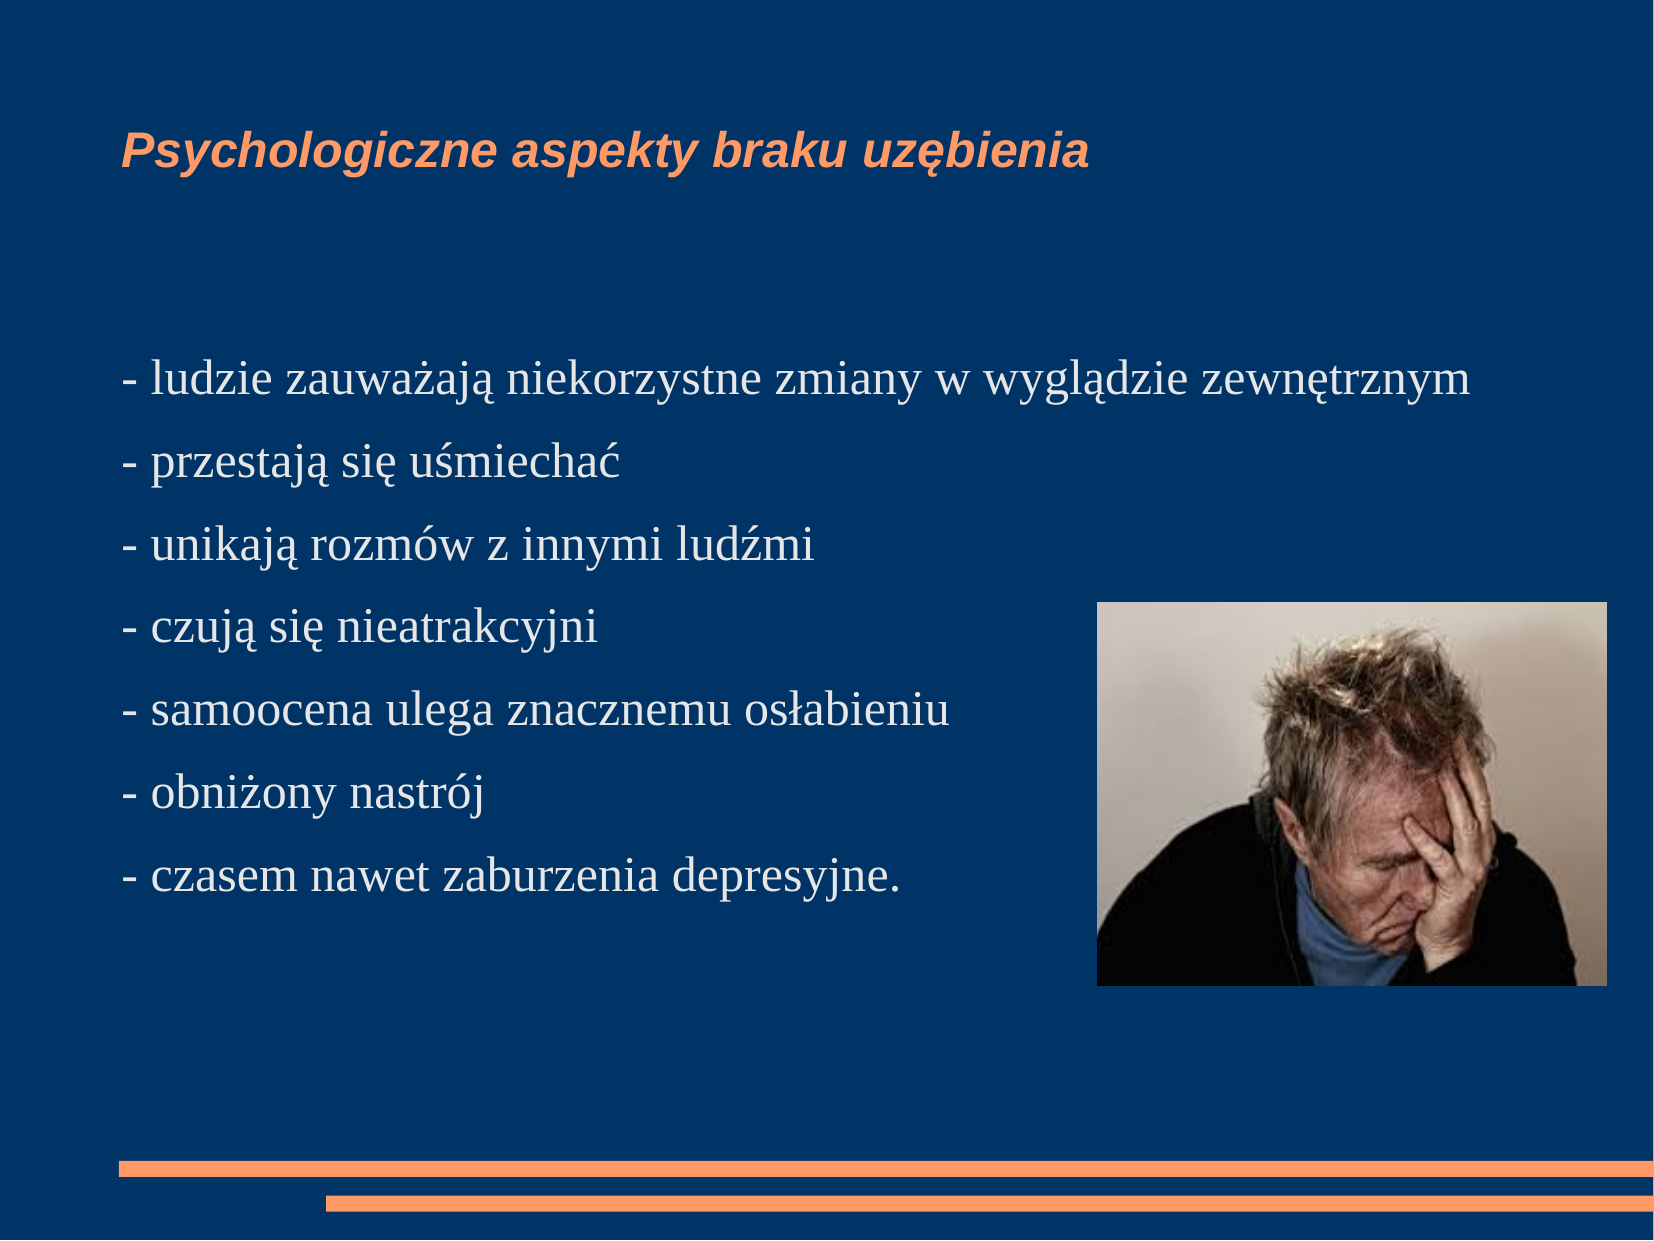

# Psychologiczne aspekty braku uzębienia
- ludzie zauważają niekorzystne zmiany w wyglądzie zewnętrznym
- przestają się uśmiechać
- unikają rozmów z innymi ludźmi
- czują się nieatrakcyjni
- samoocena ulega znacznemu osłabieniu
- obniżony nastrój
- czasem nawet zaburzenia depresyjne.